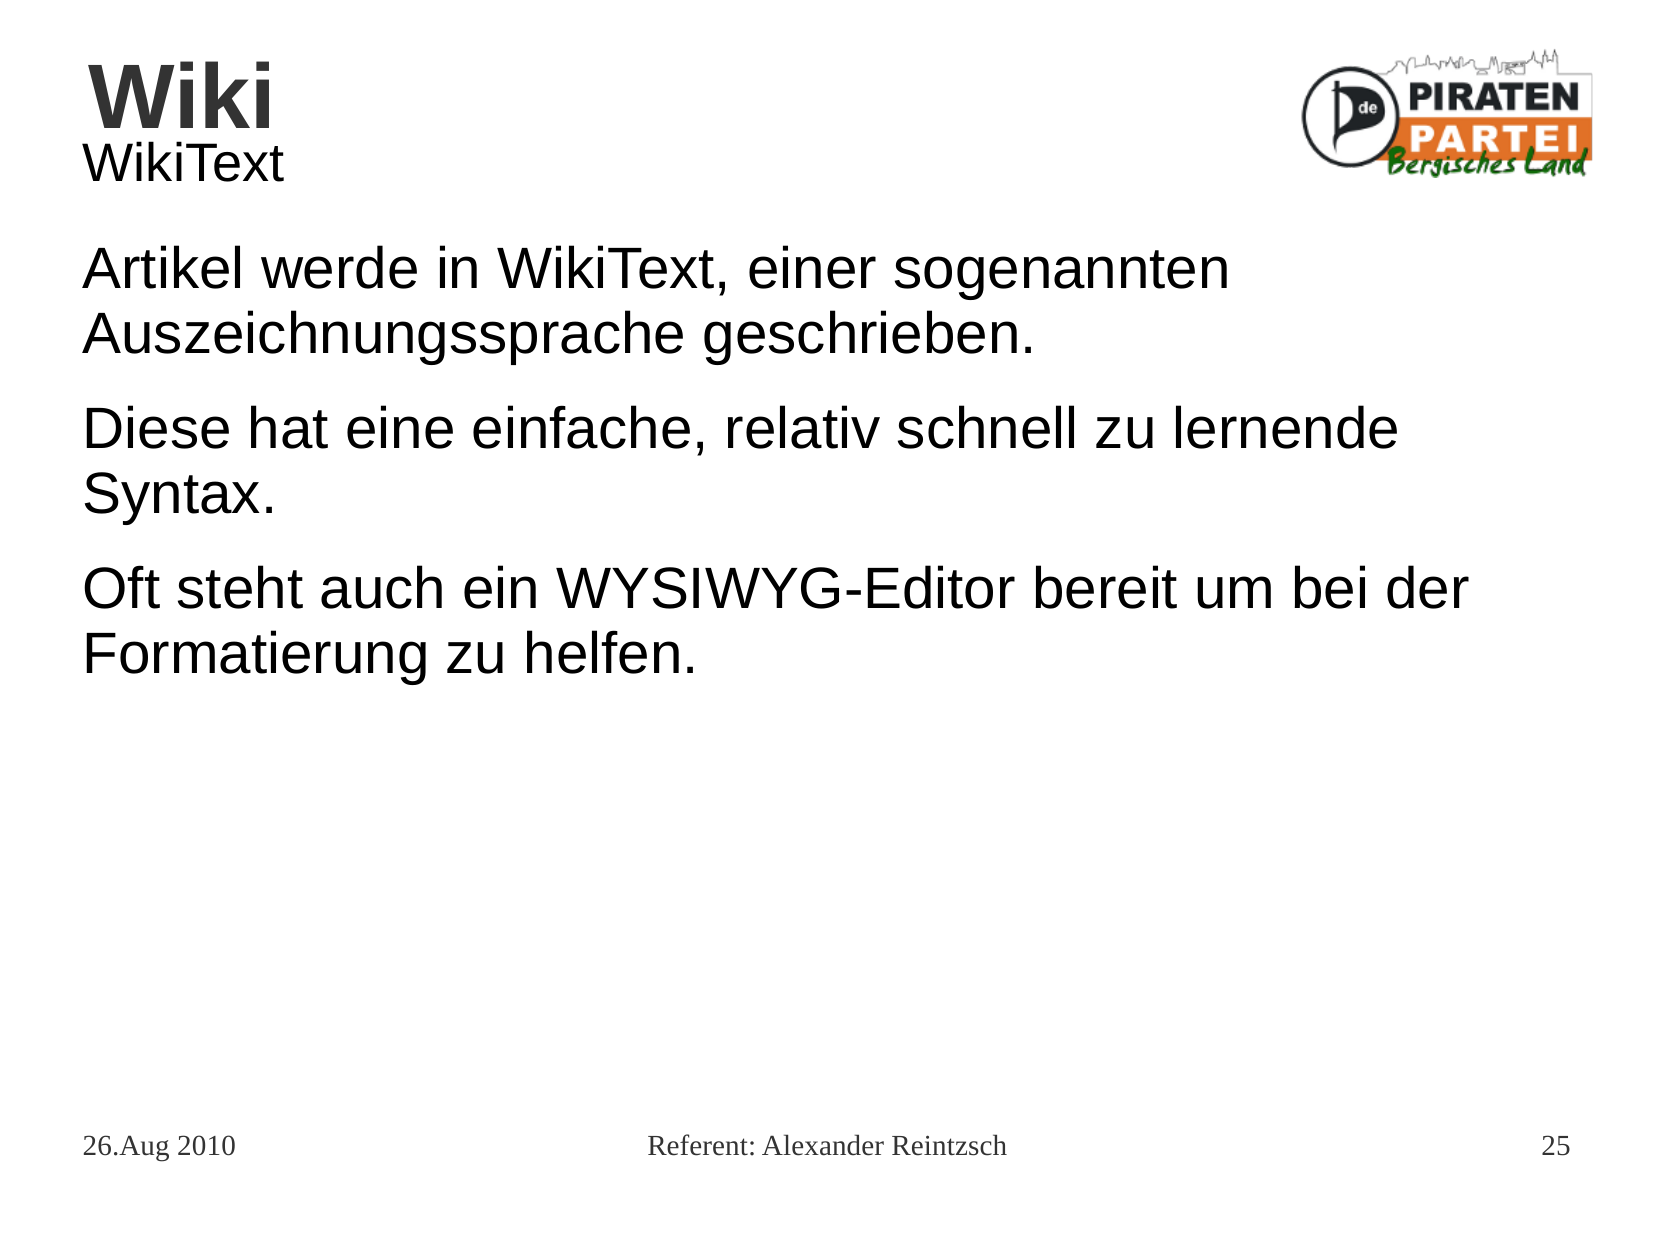

# WikiText
Artikel werde in WikiText, einer sogenannten Auszeichnungssprache geschrieben.
Diese hat eine einfache, relativ schnell zu lernende Syntax.
Oft steht auch ein WYSIWYG-Editor bereit um bei der Formatierung zu helfen.
25